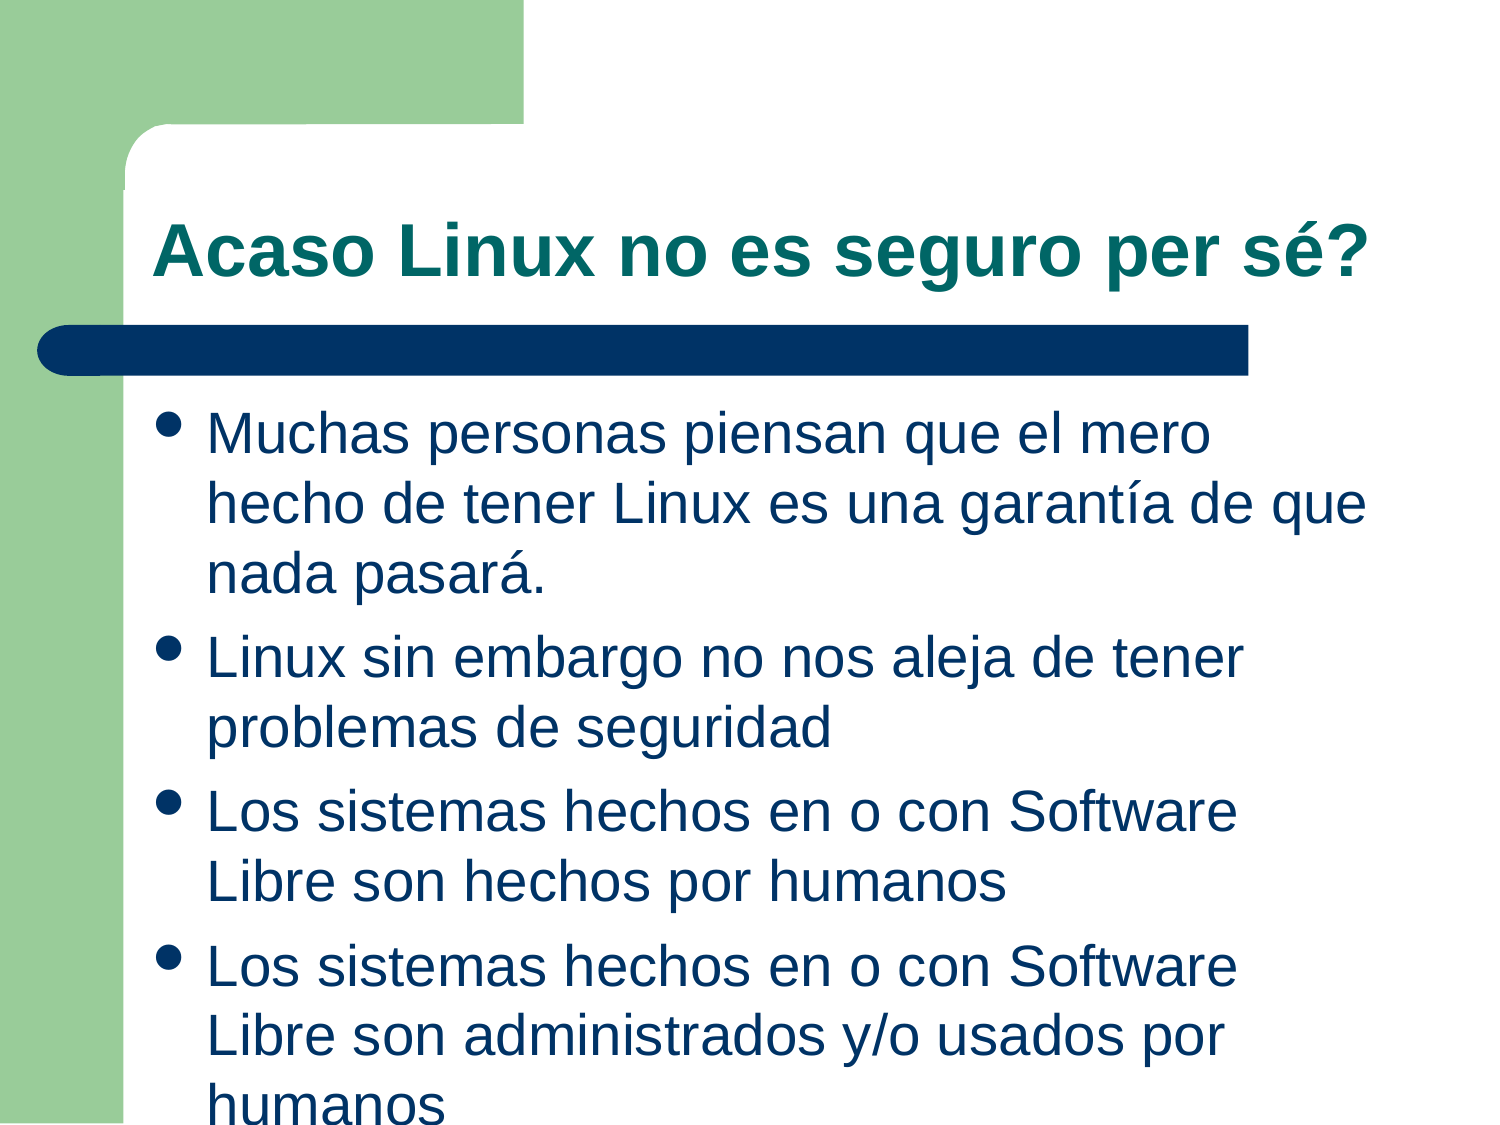

# Acaso Linux no es seguro per sé?
Muchas personas piensan que el mero hecho de tener Linux es una garantía de que nada pasará.
Linux sin embargo no nos aleja de tener problemas de seguridad
Los sistemas hechos en o con Software Libre son hechos por humanos
Los sistemas hechos en o con Software Libre son administrados y/o usados por humanos